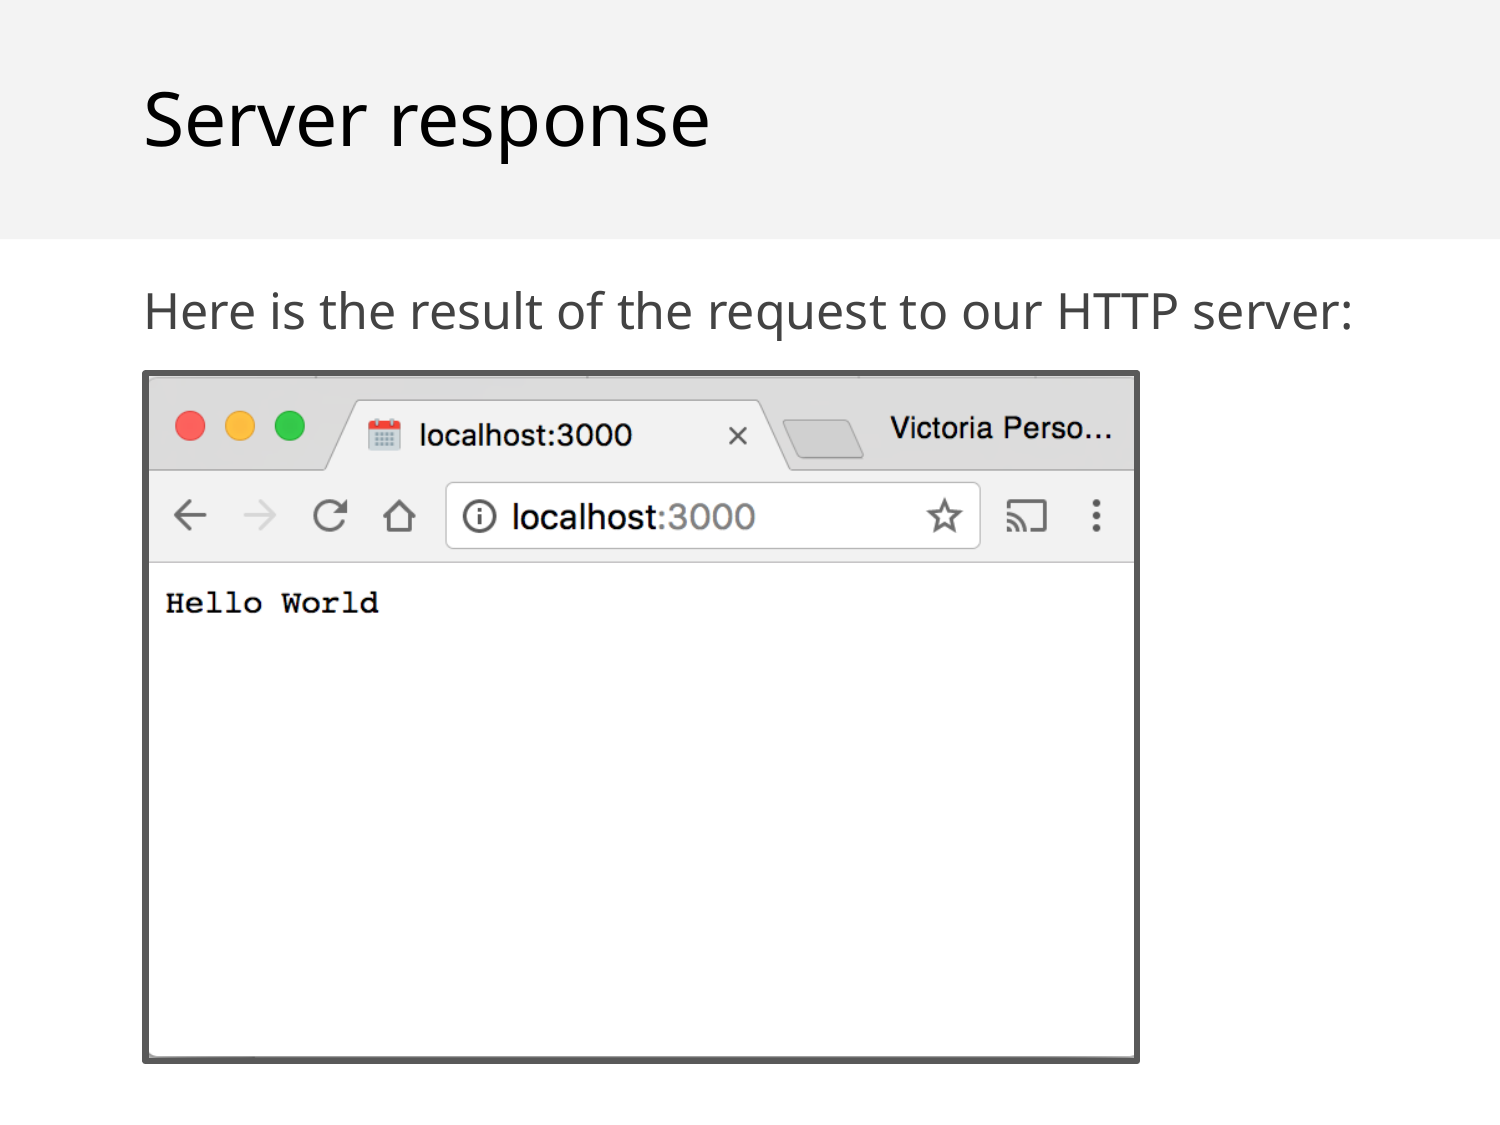

# Server response
Here is the result of the request to our HTTP server: